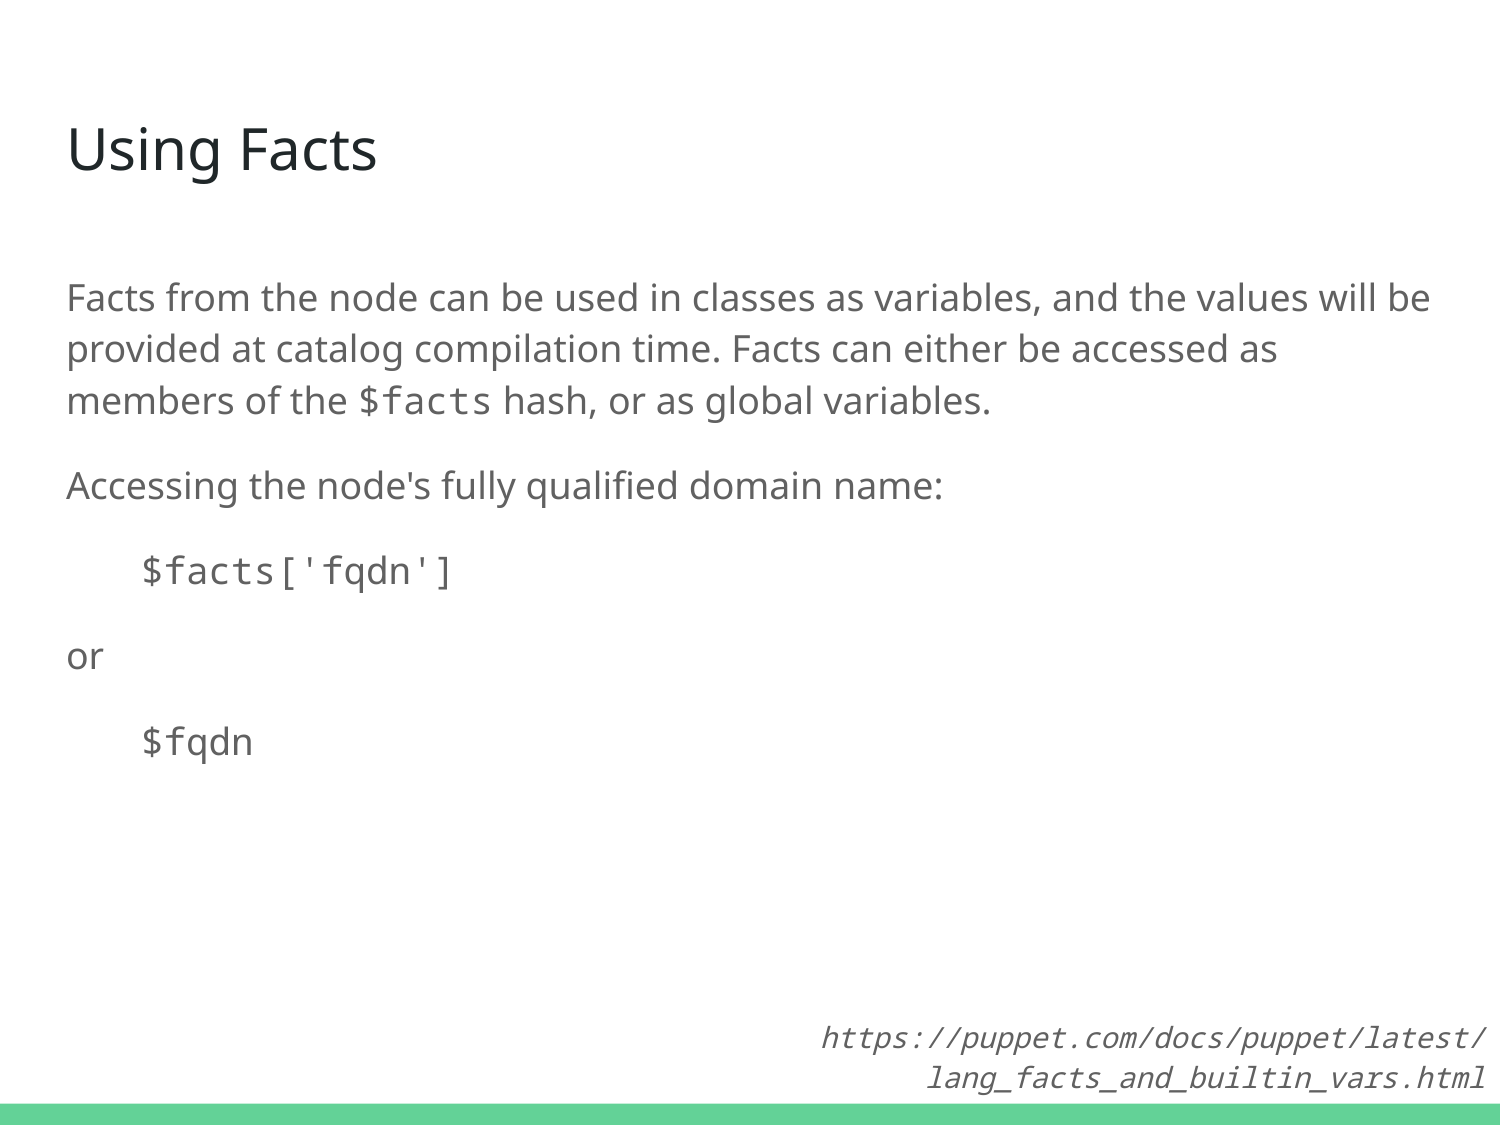

# Using Facts
Facts from the node can be used in classes as variables, and the values will be provided at catalog compilation time. Facts can either be accessed as members of the $facts hash, or as global variables.
Accessing the node's fully qualified domain name:
$facts['fqdn']
or
$fqdn
https://puppet.com/docs/puppet/latest/lang_facts_and_builtin_vars.html